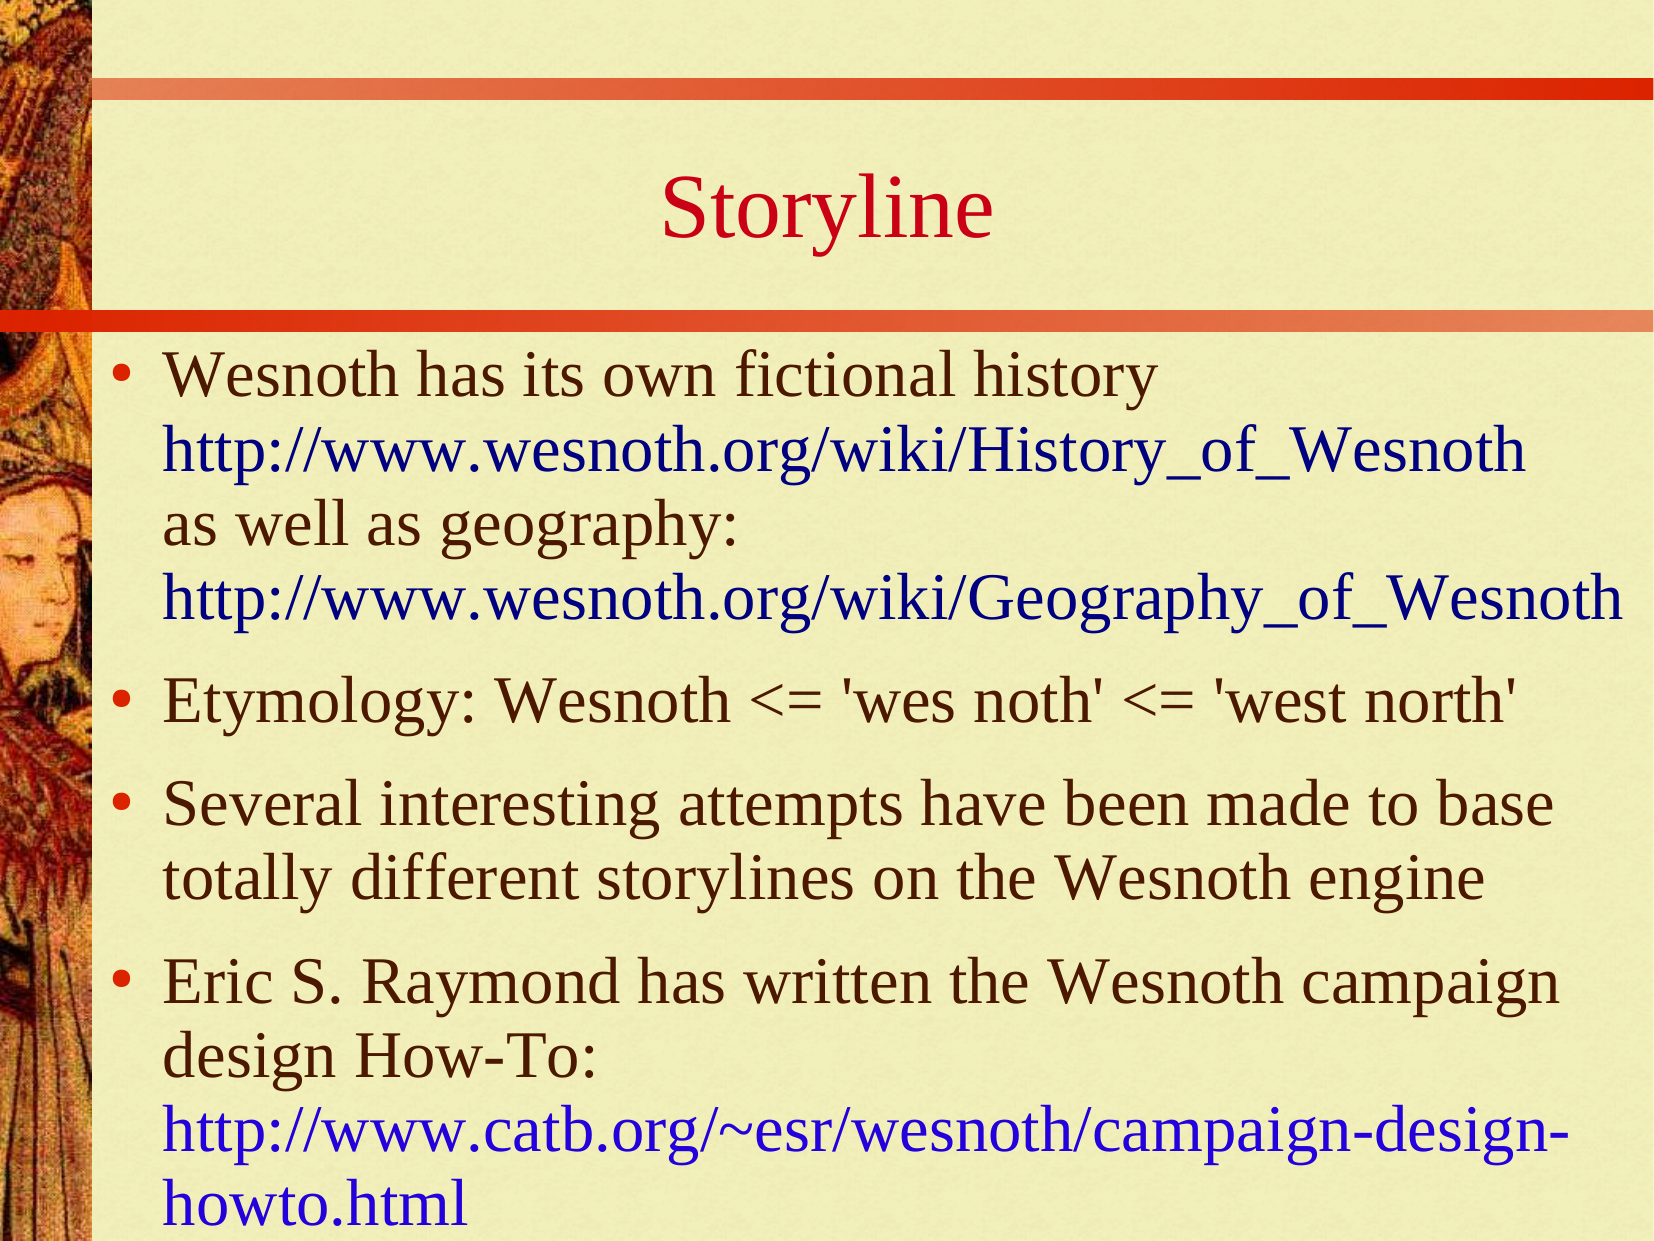

# Storyline
Wesnoth has its own fictional history
http://www.wesnoth.org/wiki/History_of_Wesnoth
as well as geography:
http://www.wesnoth.org/wiki/Geography_of_Wesnoth
Etymology: Wesnoth <= 'wes noth' <= 'west north'
Several interesting attempts have been made to base totally different storylines on the Wesnoth engine
Eric S. Raymond has written the Wesnoth campaign design How-To: http://www.catb.org/~esr/wesnoth/campaign-design-howto.html